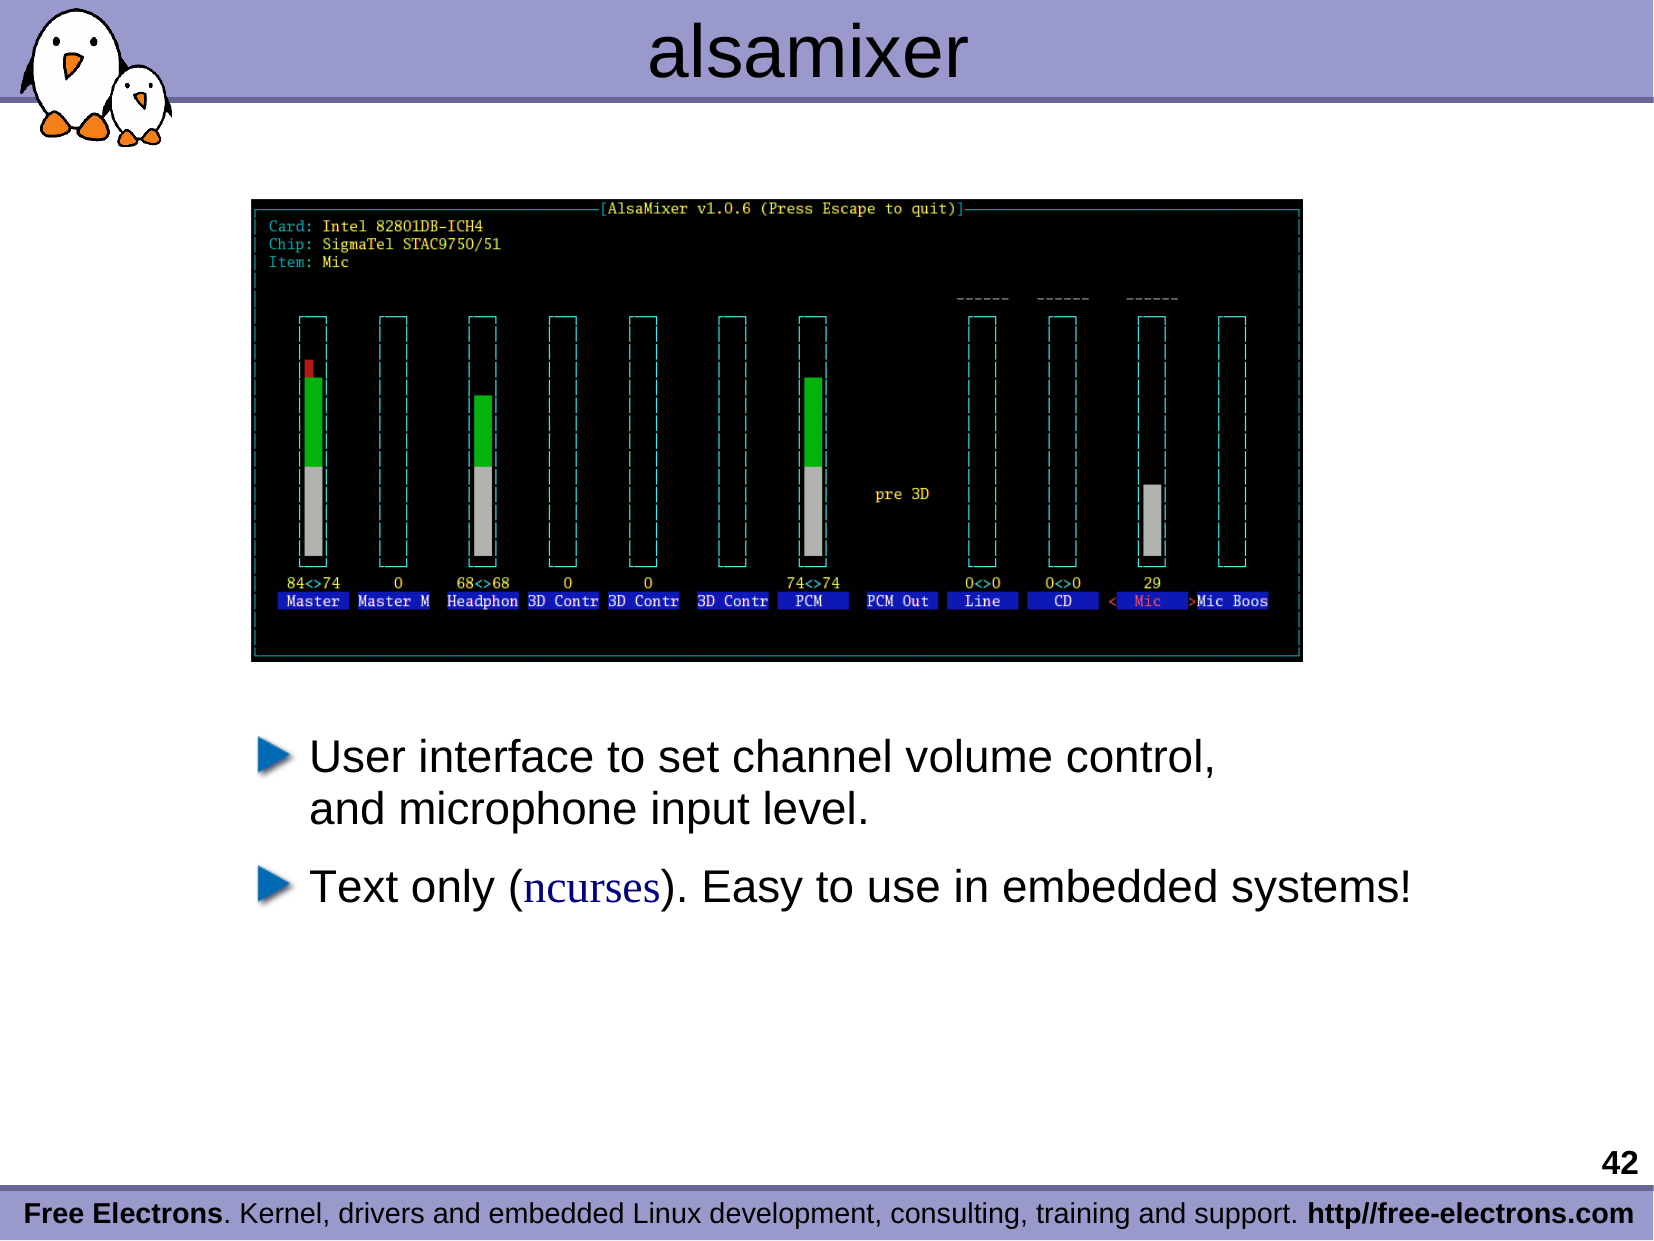

# alsamixer
User interface to set channel volume control,
and microphone input level.
Text only (ncurses). Easy to use in embedded systems!